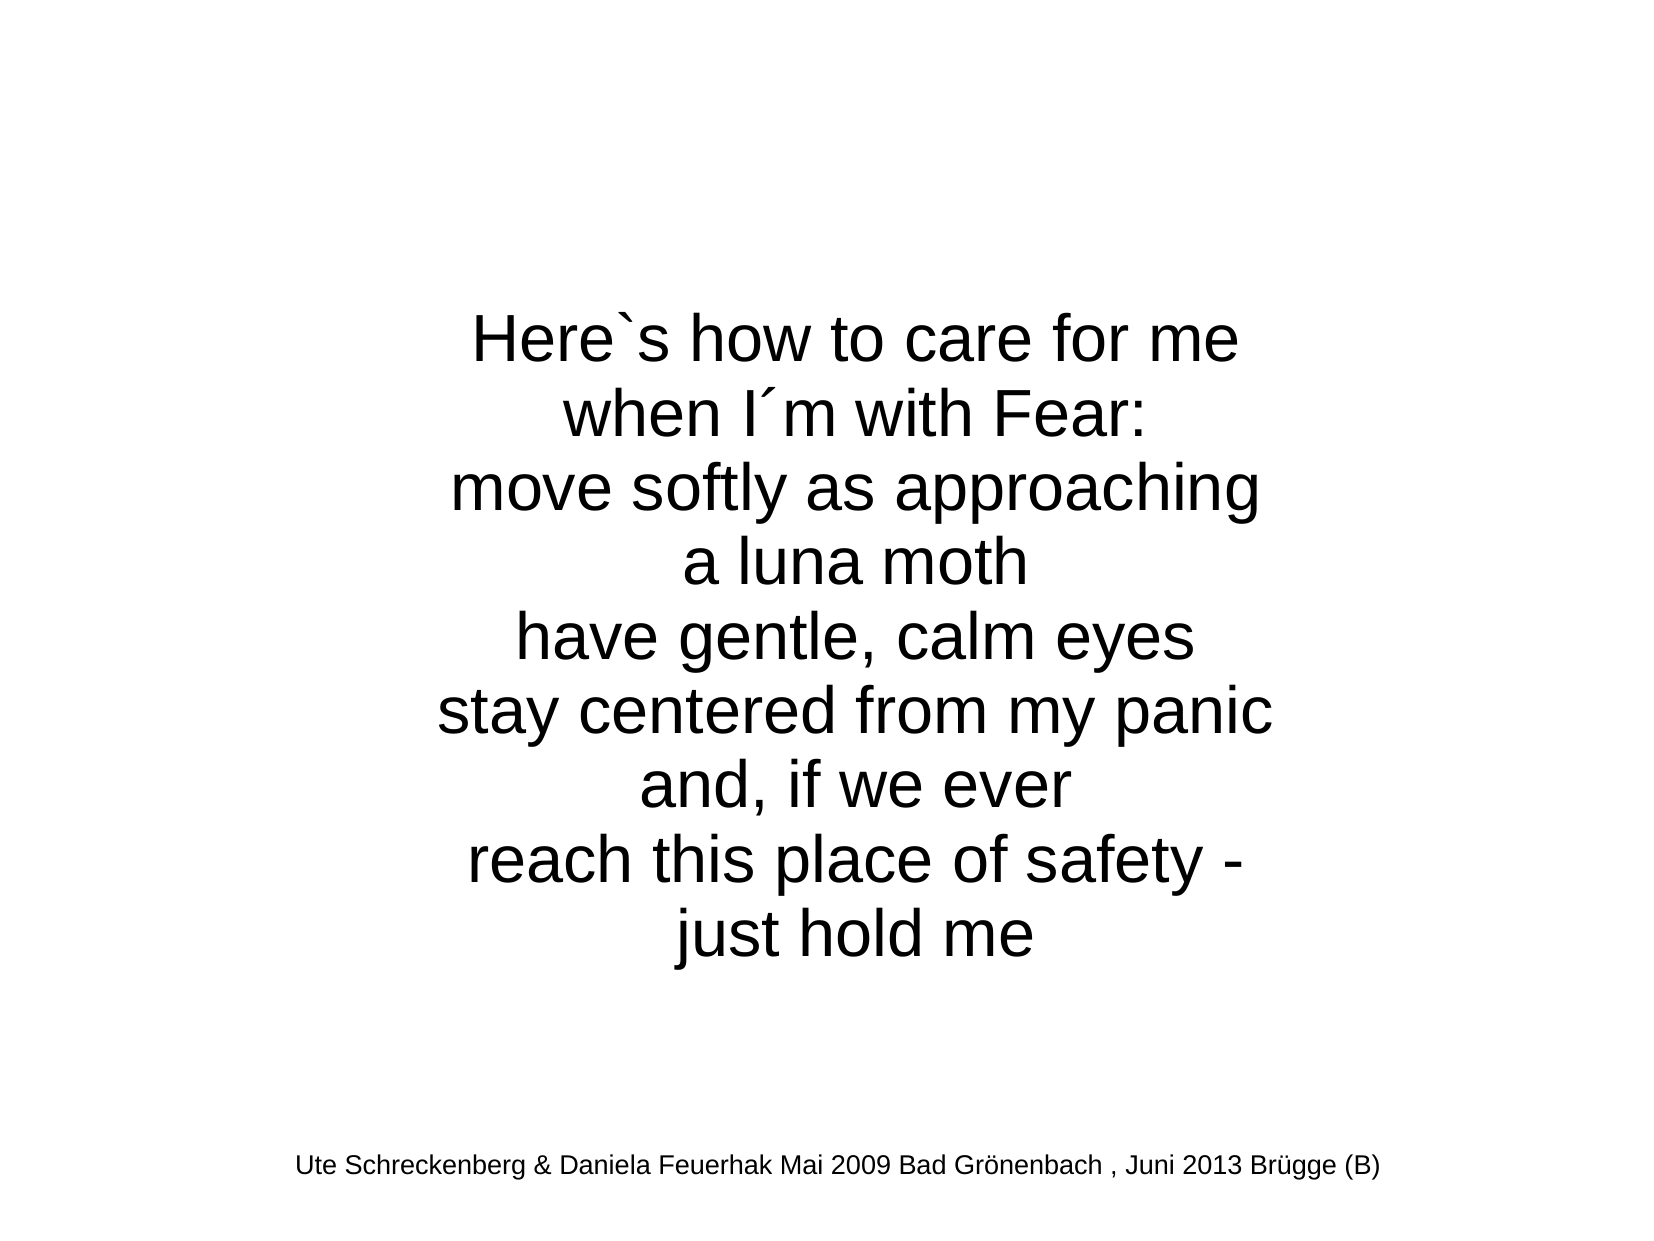

Here`s how to care for me
when I´m with Fear:
move softly as approaching
a luna moth
have gentle, calm eyes
stay centered from my panic
and, if we ever
reach this place of safety -
just hold me
Ute Schreckenberg & Daniela Feuerhak Mai 2009 Bad Grönenbach , Juni 2013 Brügge (B)